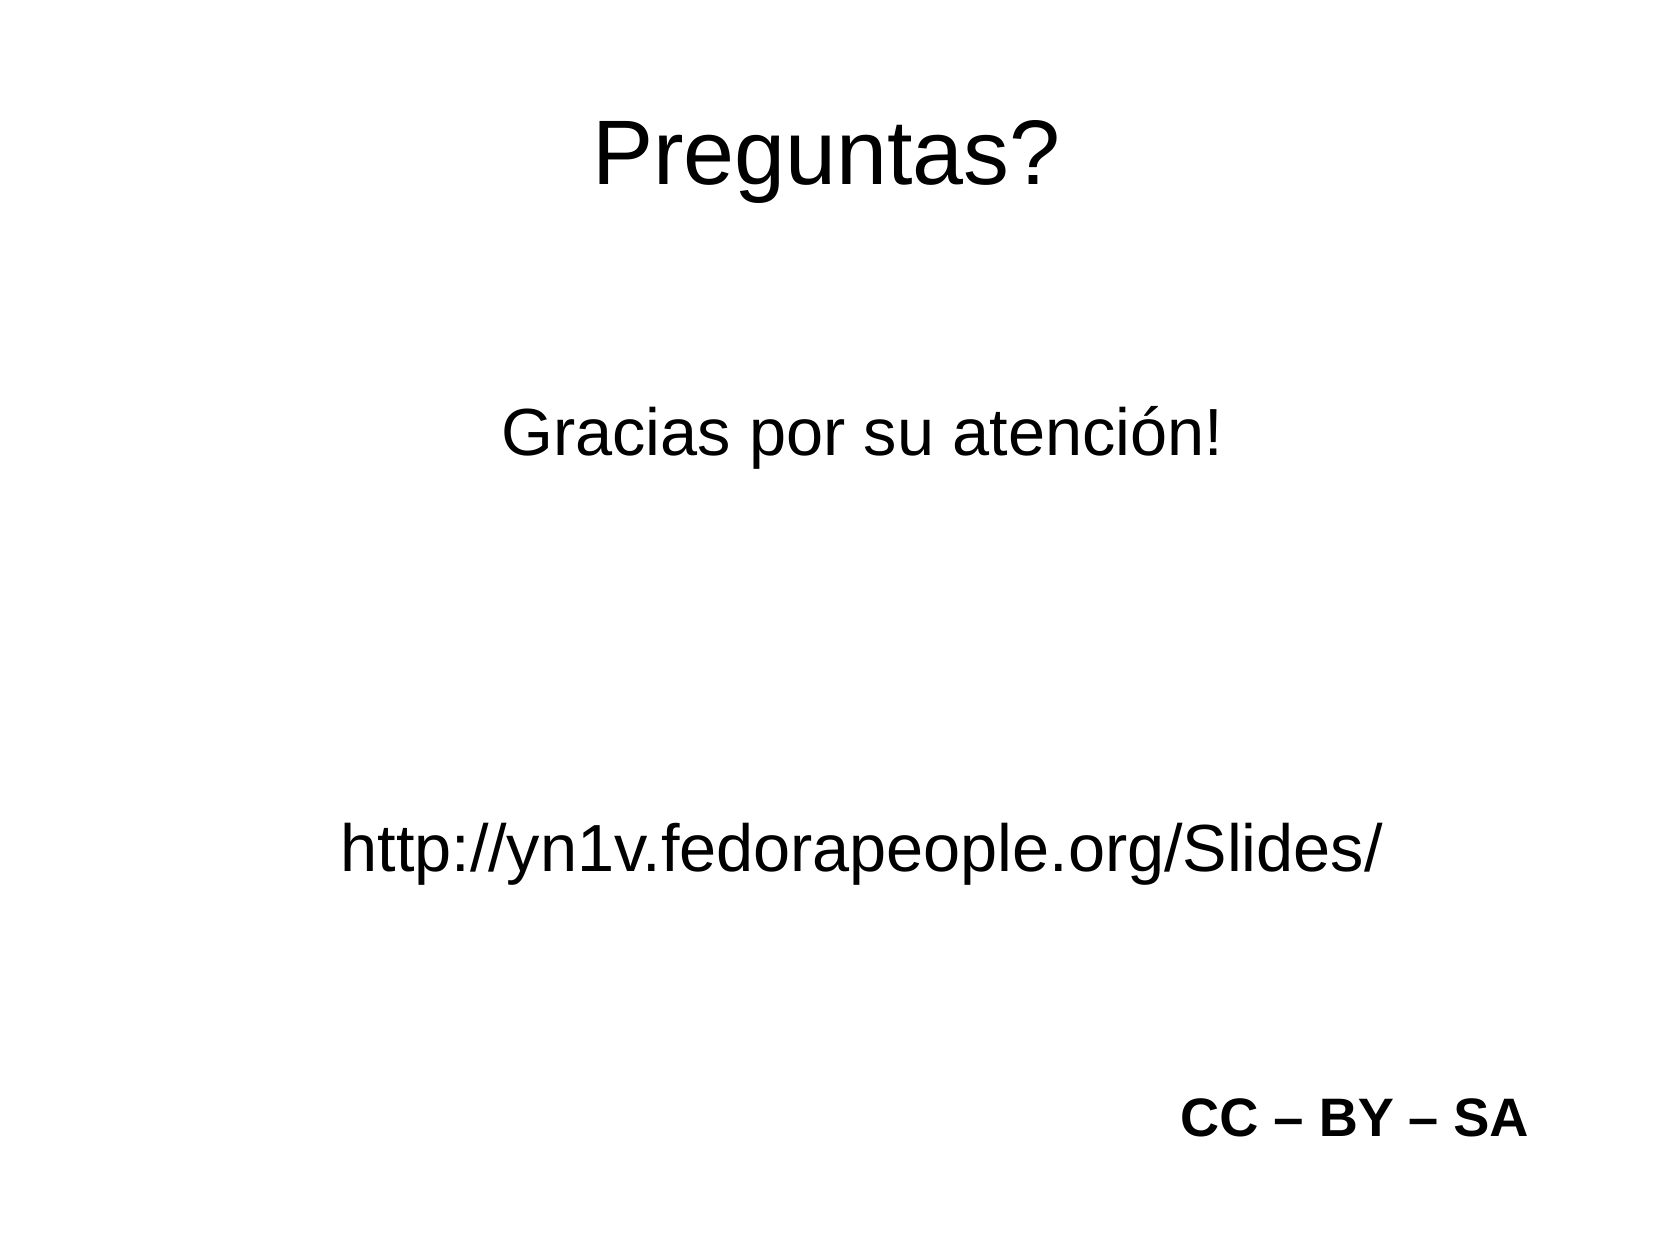

# Preguntas?
Gracias por su atención!
http://yn1v.fedorapeople.org/Slides/
CC – BY – SA